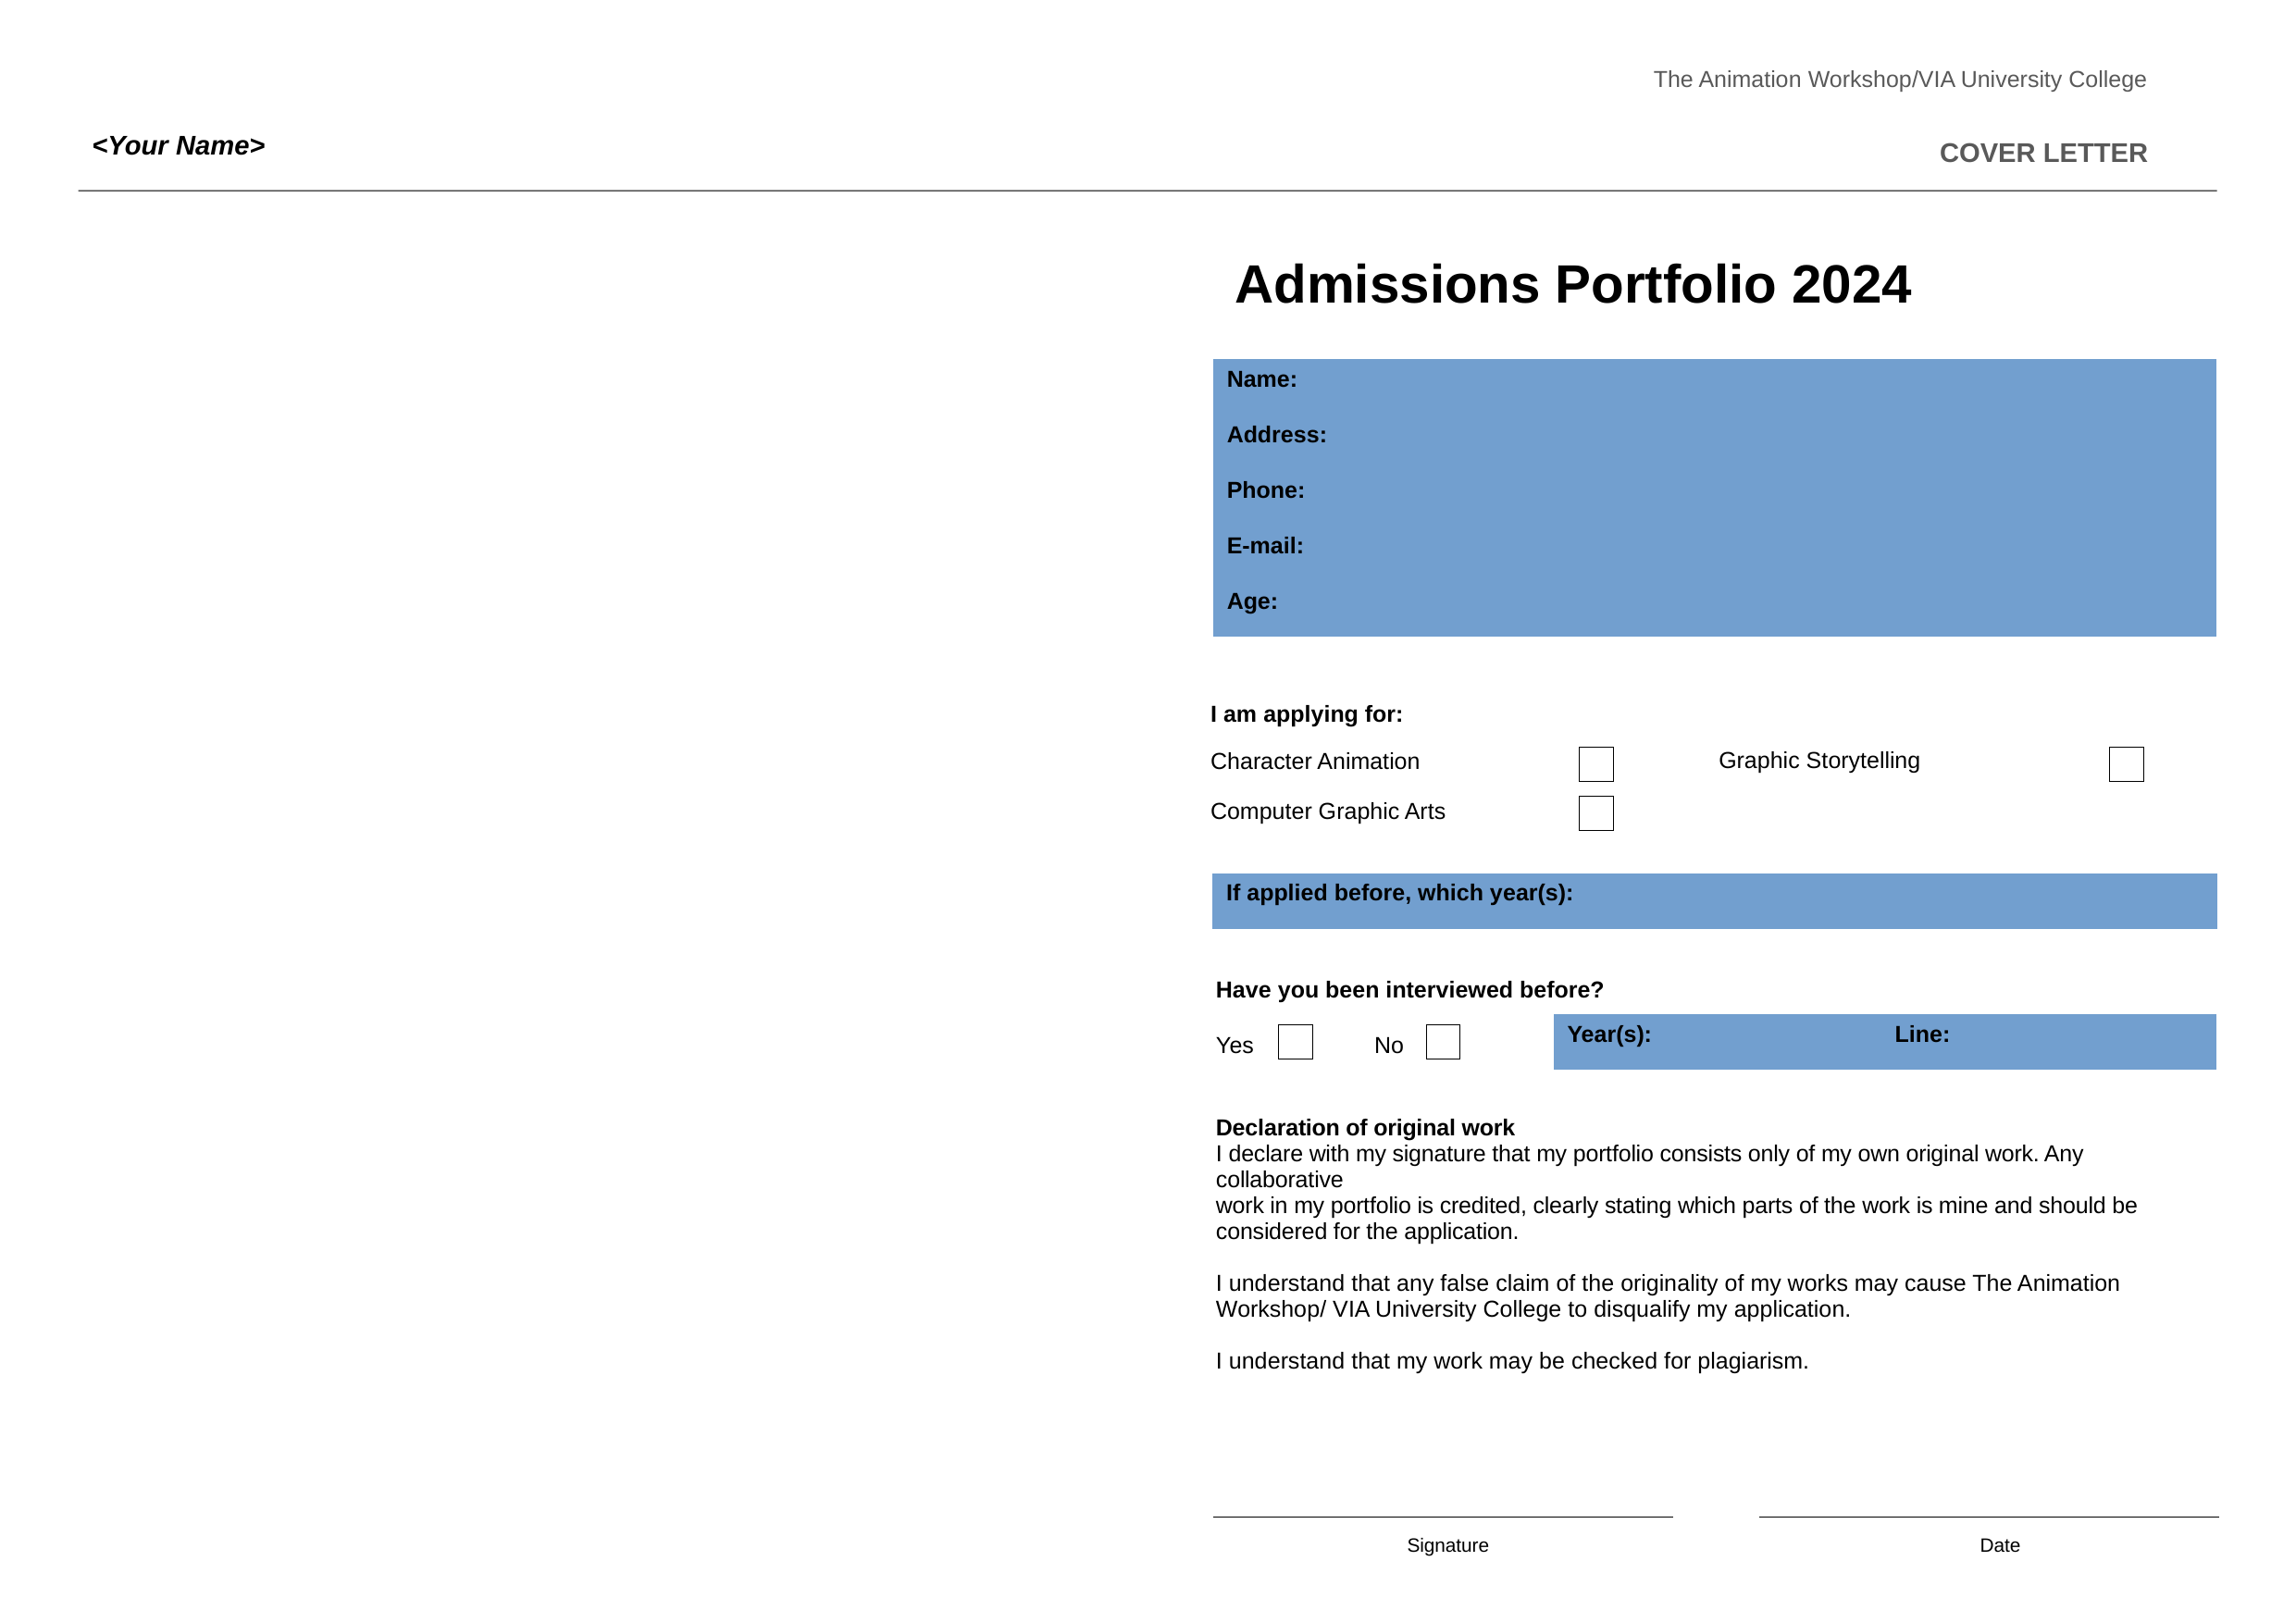

# The Animation Workshop/VIA University College
COVER LETTER
Admissions Portfolio 2024
<Your Name>
| Name: | |
| --- | --- |
| Address: | |
| Phone: | |
| E-mail: | |
| Age: | |
I am applying for:
Graphic Storytelling
Character Animation
Computer Graphic Arts
| If applied before, which year(s): | |
| --- | --- |
Have you been interviewed before?
| Year(s): | | Line: | |
| --- | --- | --- | --- |
Yes
No
Declaration of original work
I declare with my signature that my portfolio consists only of my own original work. Any collaborative
work in my portfolio is credited, clearly stating which parts of the work is mine and should be
considered for the application.
I understand that any false claim of the originality of my works may cause The Animation
Workshop/ VIA University College to disqualify my application.
I understand that my work may be checked for plagiarism.
Signature
Date